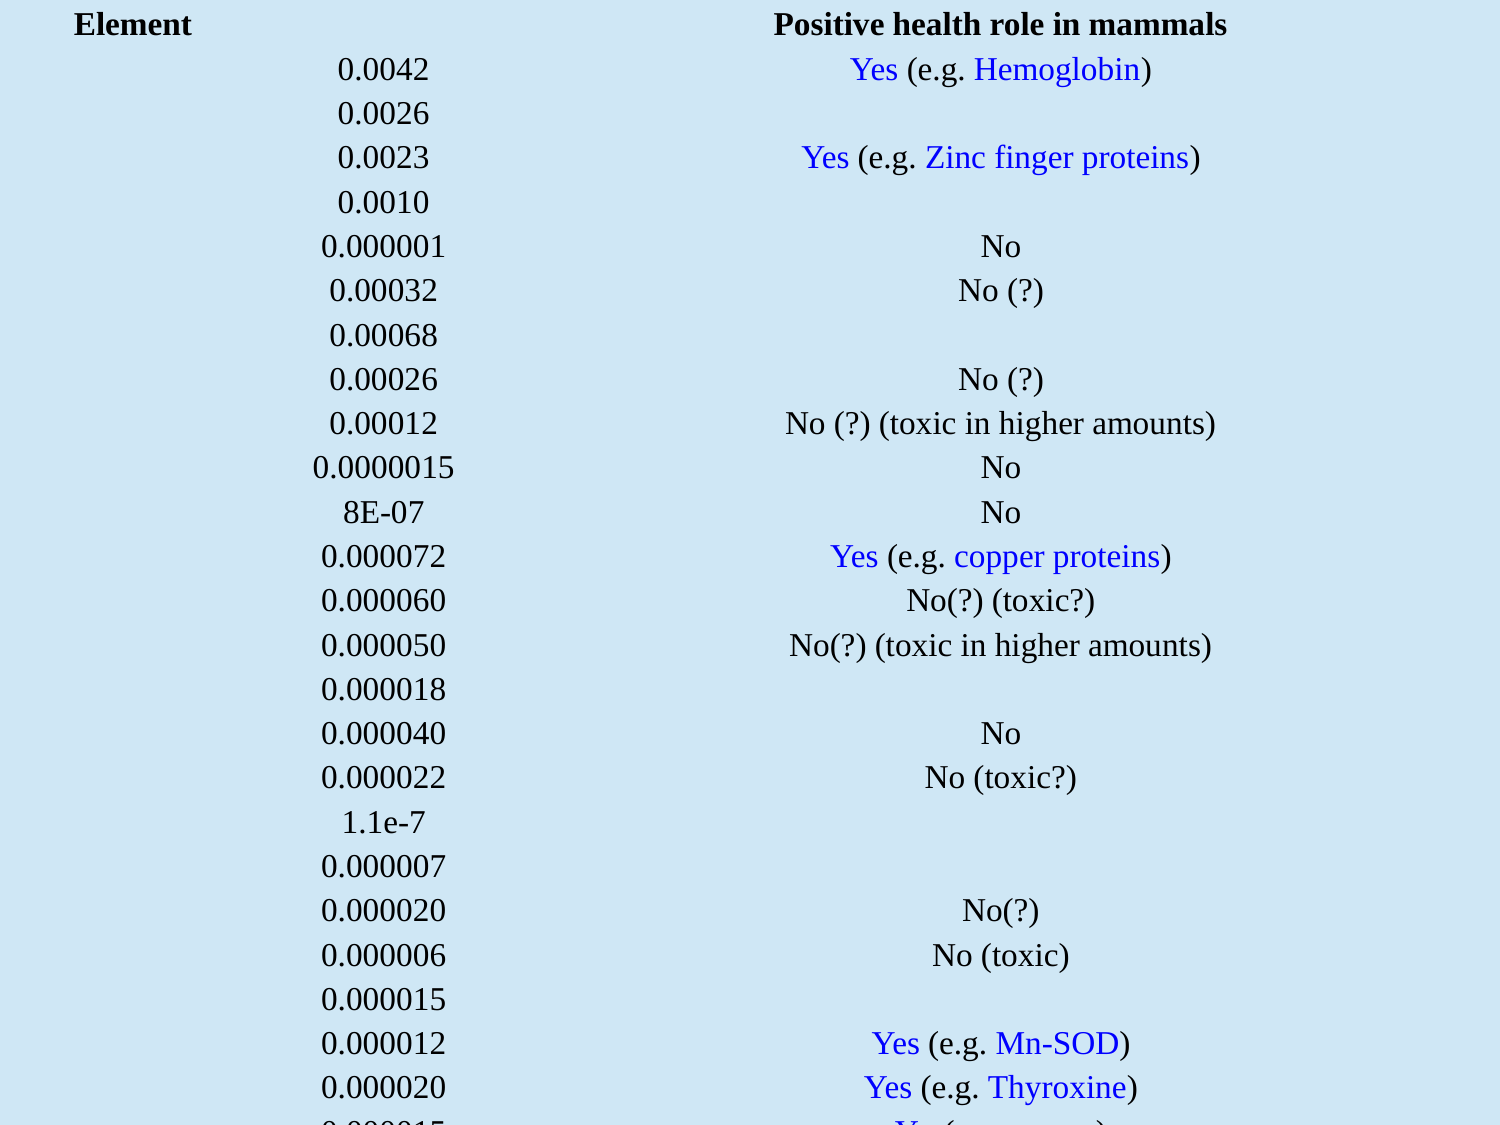

| Element | | Positive health role in mammals |
| --- | --- | --- |
| | 0.0042 | Yes (e.g. Hemoglobin) |
| | 0.0026 | |
| | 0.0023 | Yes (e.g. Zinc finger proteins) |
| | 0.0010 | |
| | 0.000001 | No |
| | 0.00032 | No (?) |
| | 0.00068 | |
| | 0.00026 | No (?) |
| | 0.00012 | No (?) (toxic in higher amounts) |
| | 0.0000015 | No |
| | 8E-07 | No |
| | 0.000072 | Yes (e.g. copper proteins) |
| | 0.000060 | No(?) (toxic?) |
| | 0.000050 | No(?) (toxic in higher amounts) |
| | 0.000018 | |
| | 0.000040 | No |
| | 0.000022 | No (toxic?) |
| | 1.1e-7 | |
| | 0.000007 | |
| | 0.000020 | No(?) |
| | 0.000006 | No (toxic) |
| | 0.000015 | |
| | 0.000012 | Yes (e.g. Mn-SOD) |
| | 0.000020 | Yes (e.g. Thyroxine) |
| | 0.000015 | Yes(e.g. urease) |